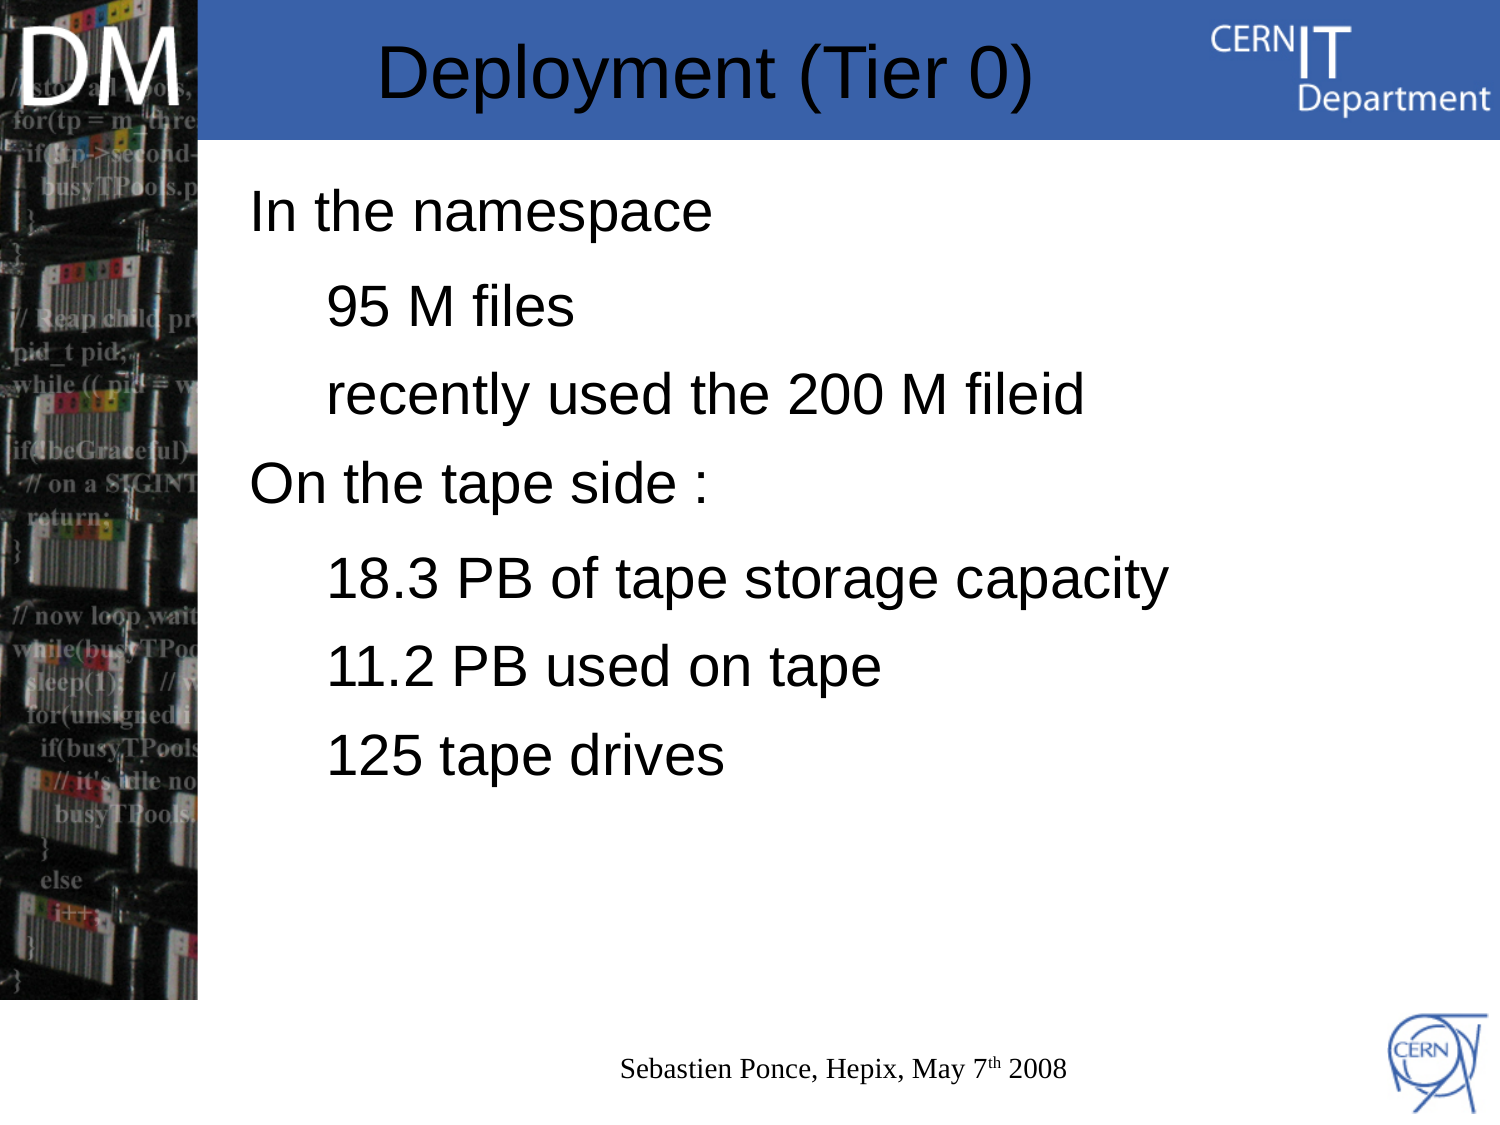

# Deployment (Tier 0)
In the namespace
95 M files
recently used the 200 M fileid
On the tape side :
18.3 PB of tape storage capacity
11.2 PB used on tape
125 tape drives